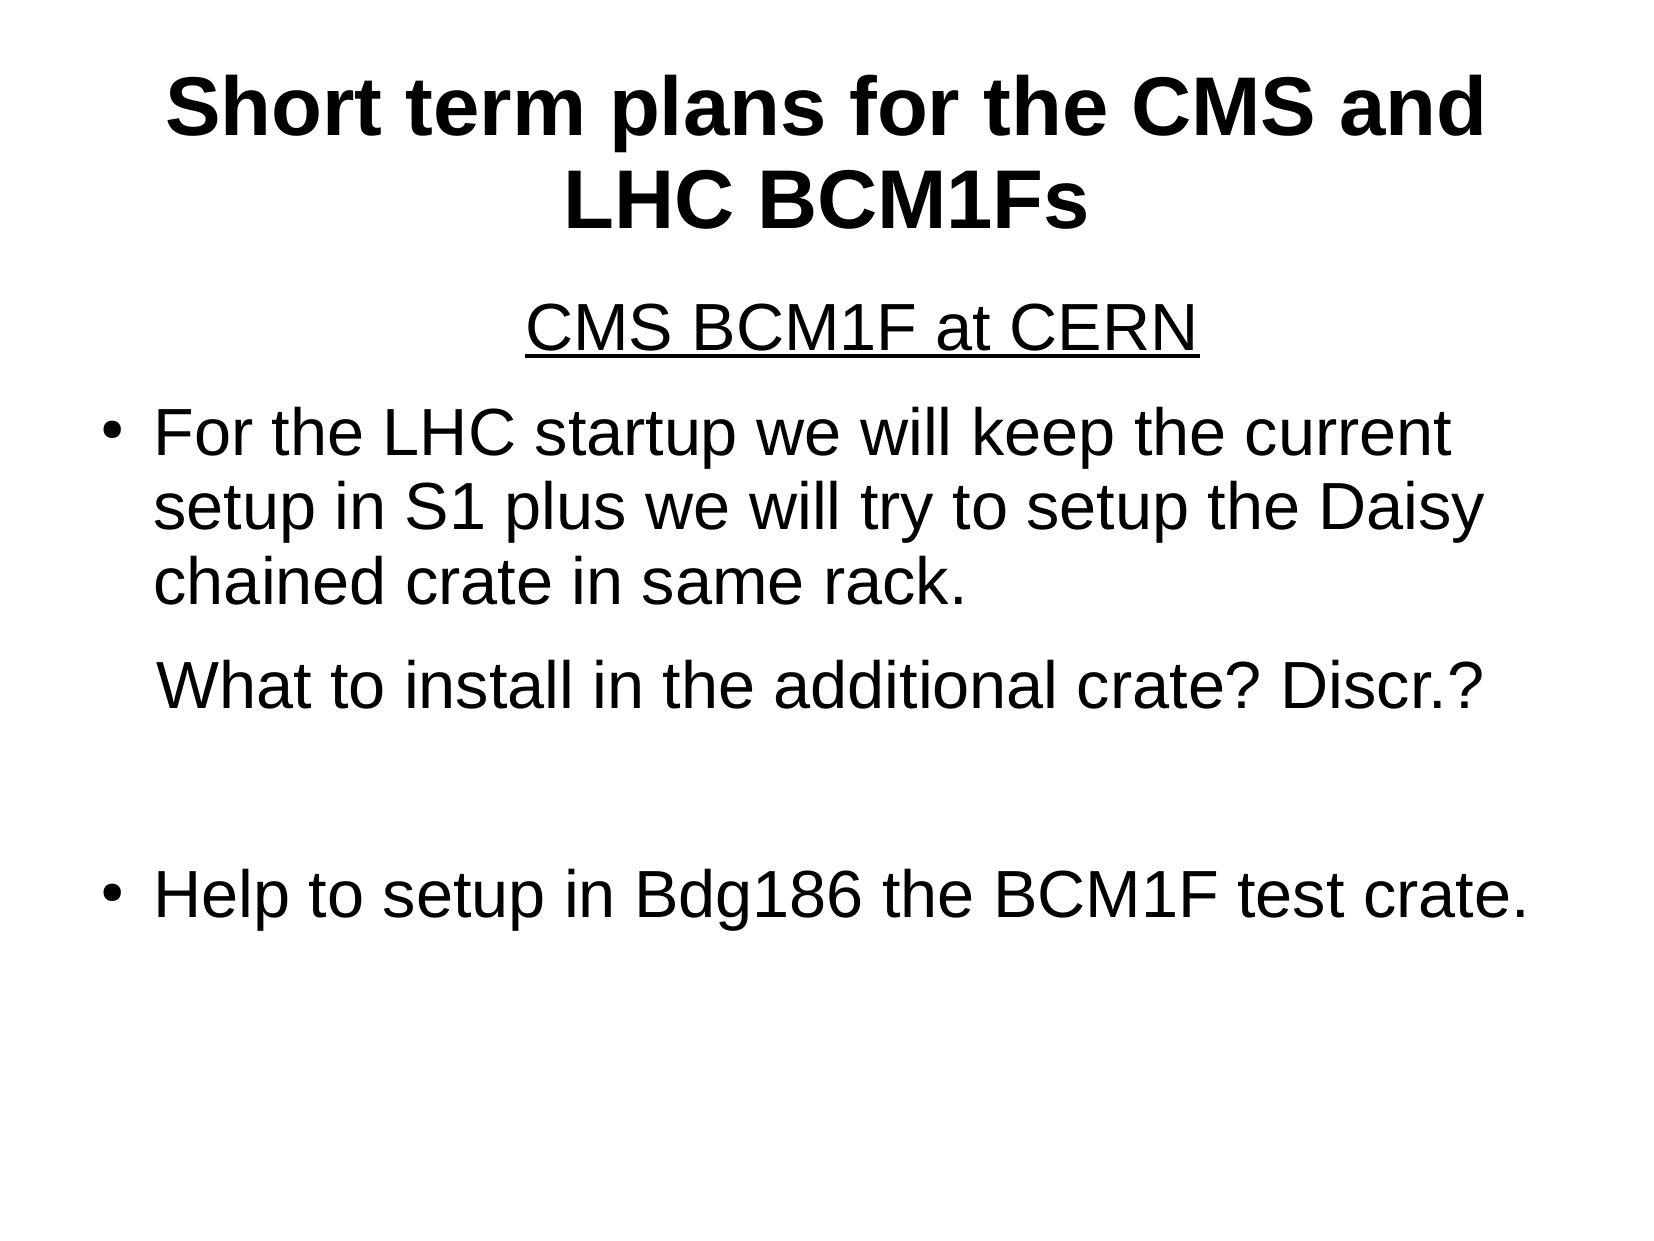

# Short term plans for the CMS and LHC BCM1Fs
CMS BCM1F at CERN
For the LHC startup we will keep the current setup in S1 plus we will try to setup the Daisy chained crate in same rack.
 	What to install in the additional crate? Discr.?
Help to setup in Bdg186 the BCM1F test crate.